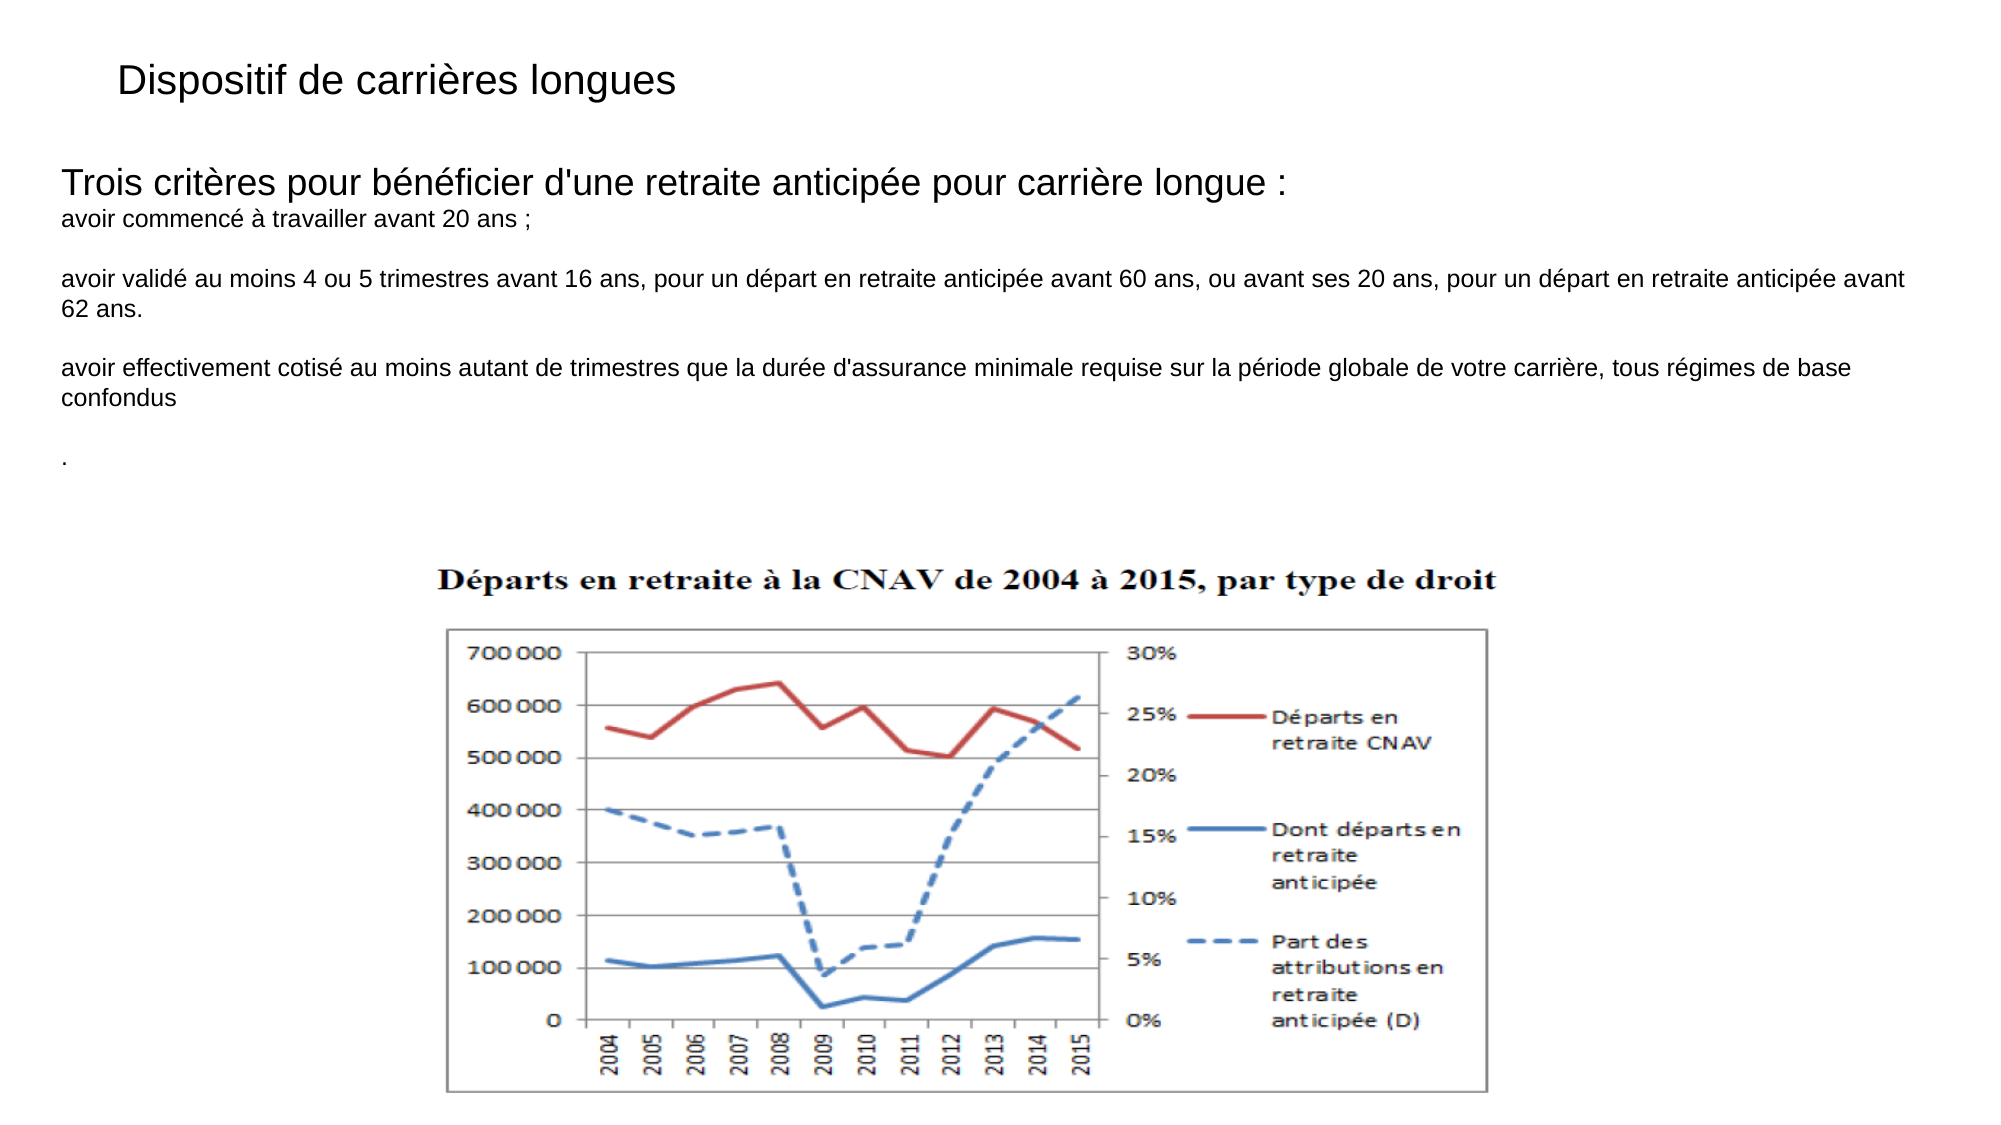

# Dispositif de carrières longues
Trois critères pour bénéficier d'une retraite anticipée pour carrière longue :
avoir commencé à travailler avant 20 ans ;
avoir validé au moins 4 ou 5 trimestres avant 16 ans, pour un départ en retraite anticipée avant 60 ans, ou avant ses 20 ans, pour un départ en retraite anticipée avant 62 ans.
avoir effectivement cotisé au moins autant de trimestres que la durée d'assurance minimale requise sur la période globale de votre carrière, tous régimes de base confondus
.